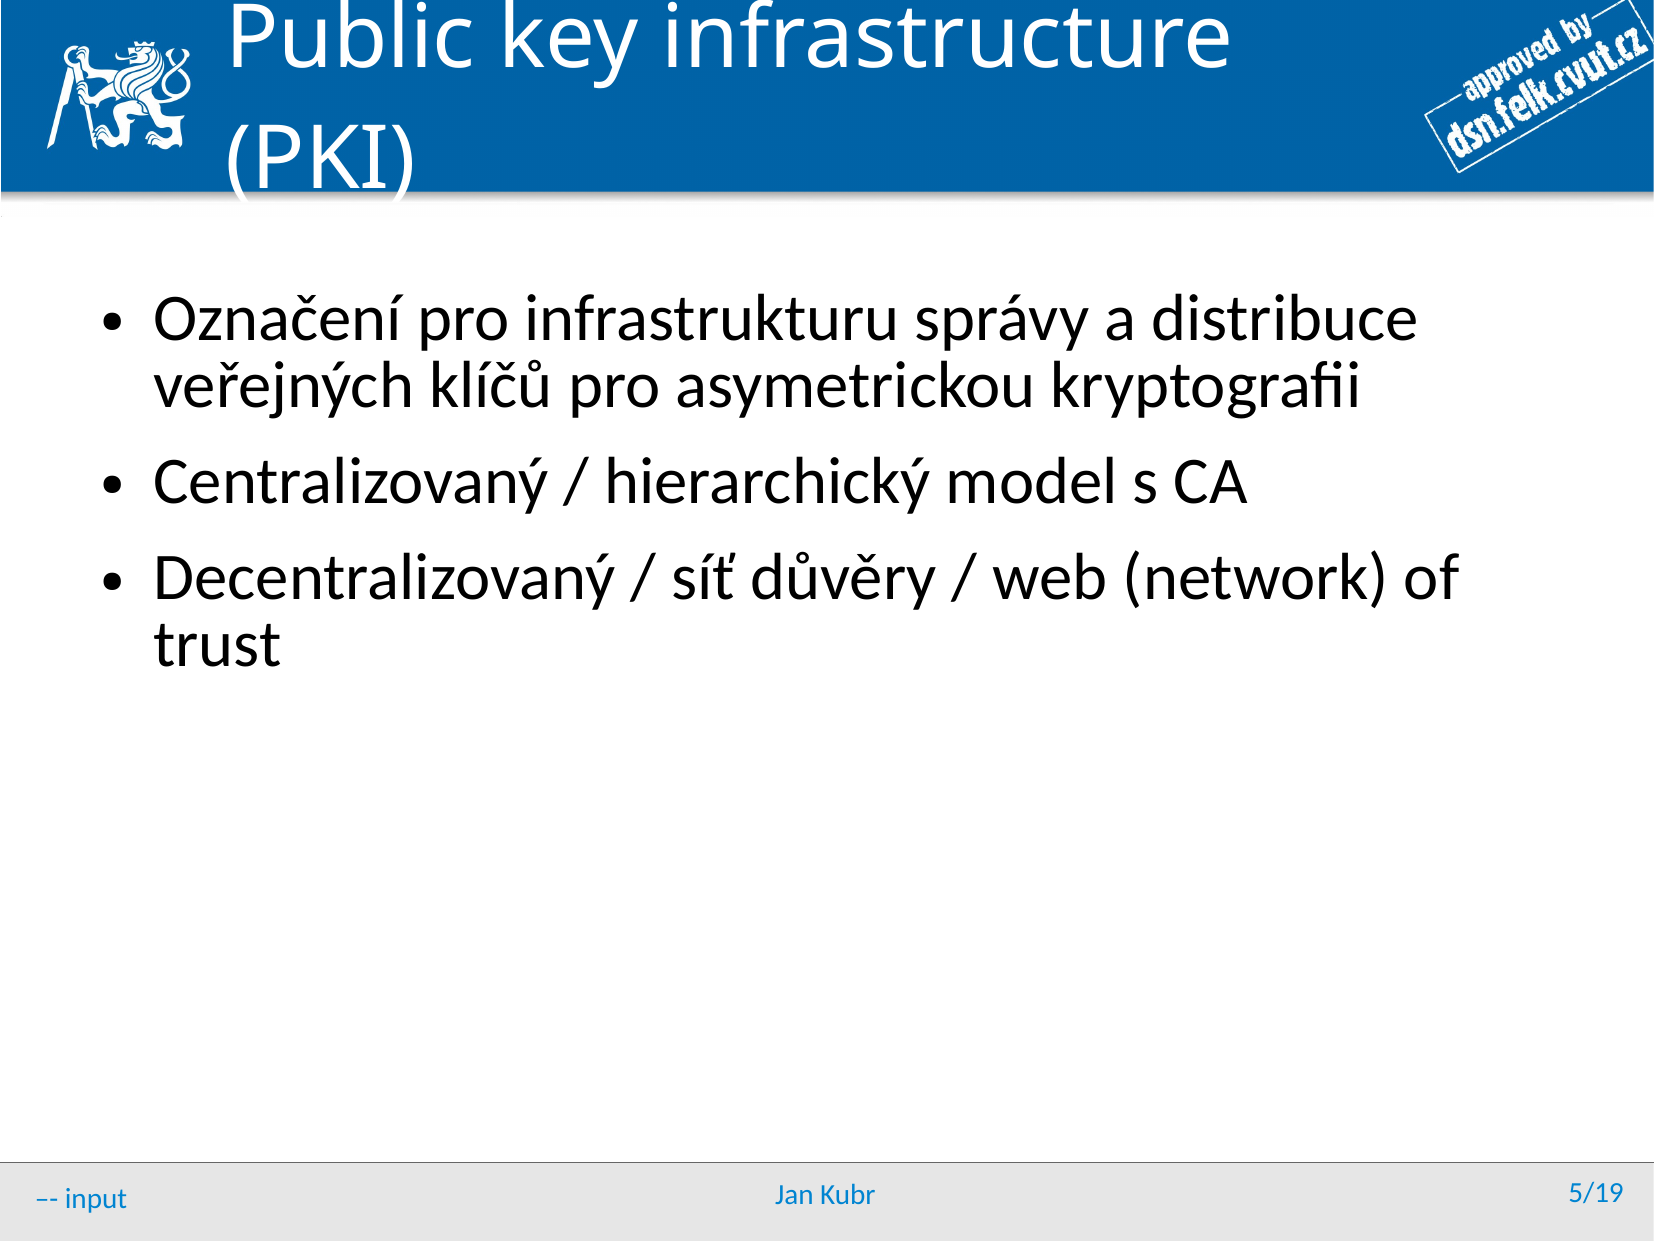

# Public key infrastructure (PKI)
Označení pro infrastrukturu správy a distribuce veřejných klíčů pro asymetrickou kryptografii
Centralizovaný / hierarchický model s CA
Decentralizovaný / síť důvěry / web (network) of trust
5
Jan Kubr
02/2006